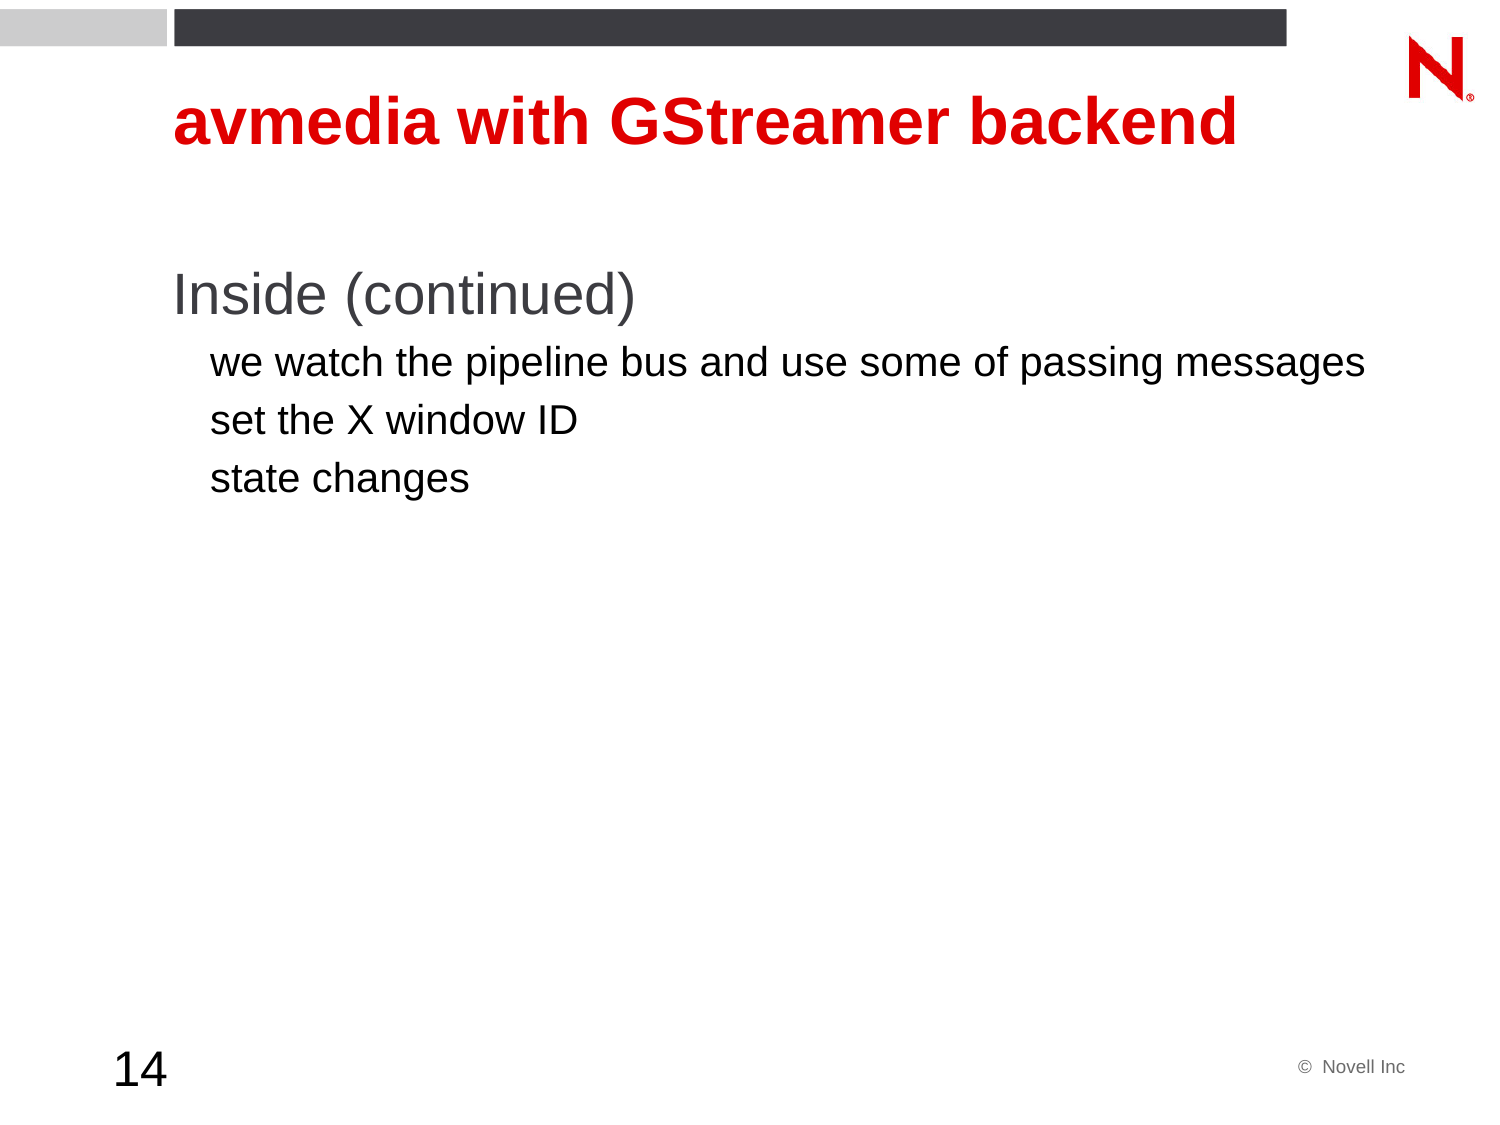

# avmedia with GStreamer backend
Inside (continued)
we watch the pipeline bus and use some of passing messages
set the X window ID
state changes